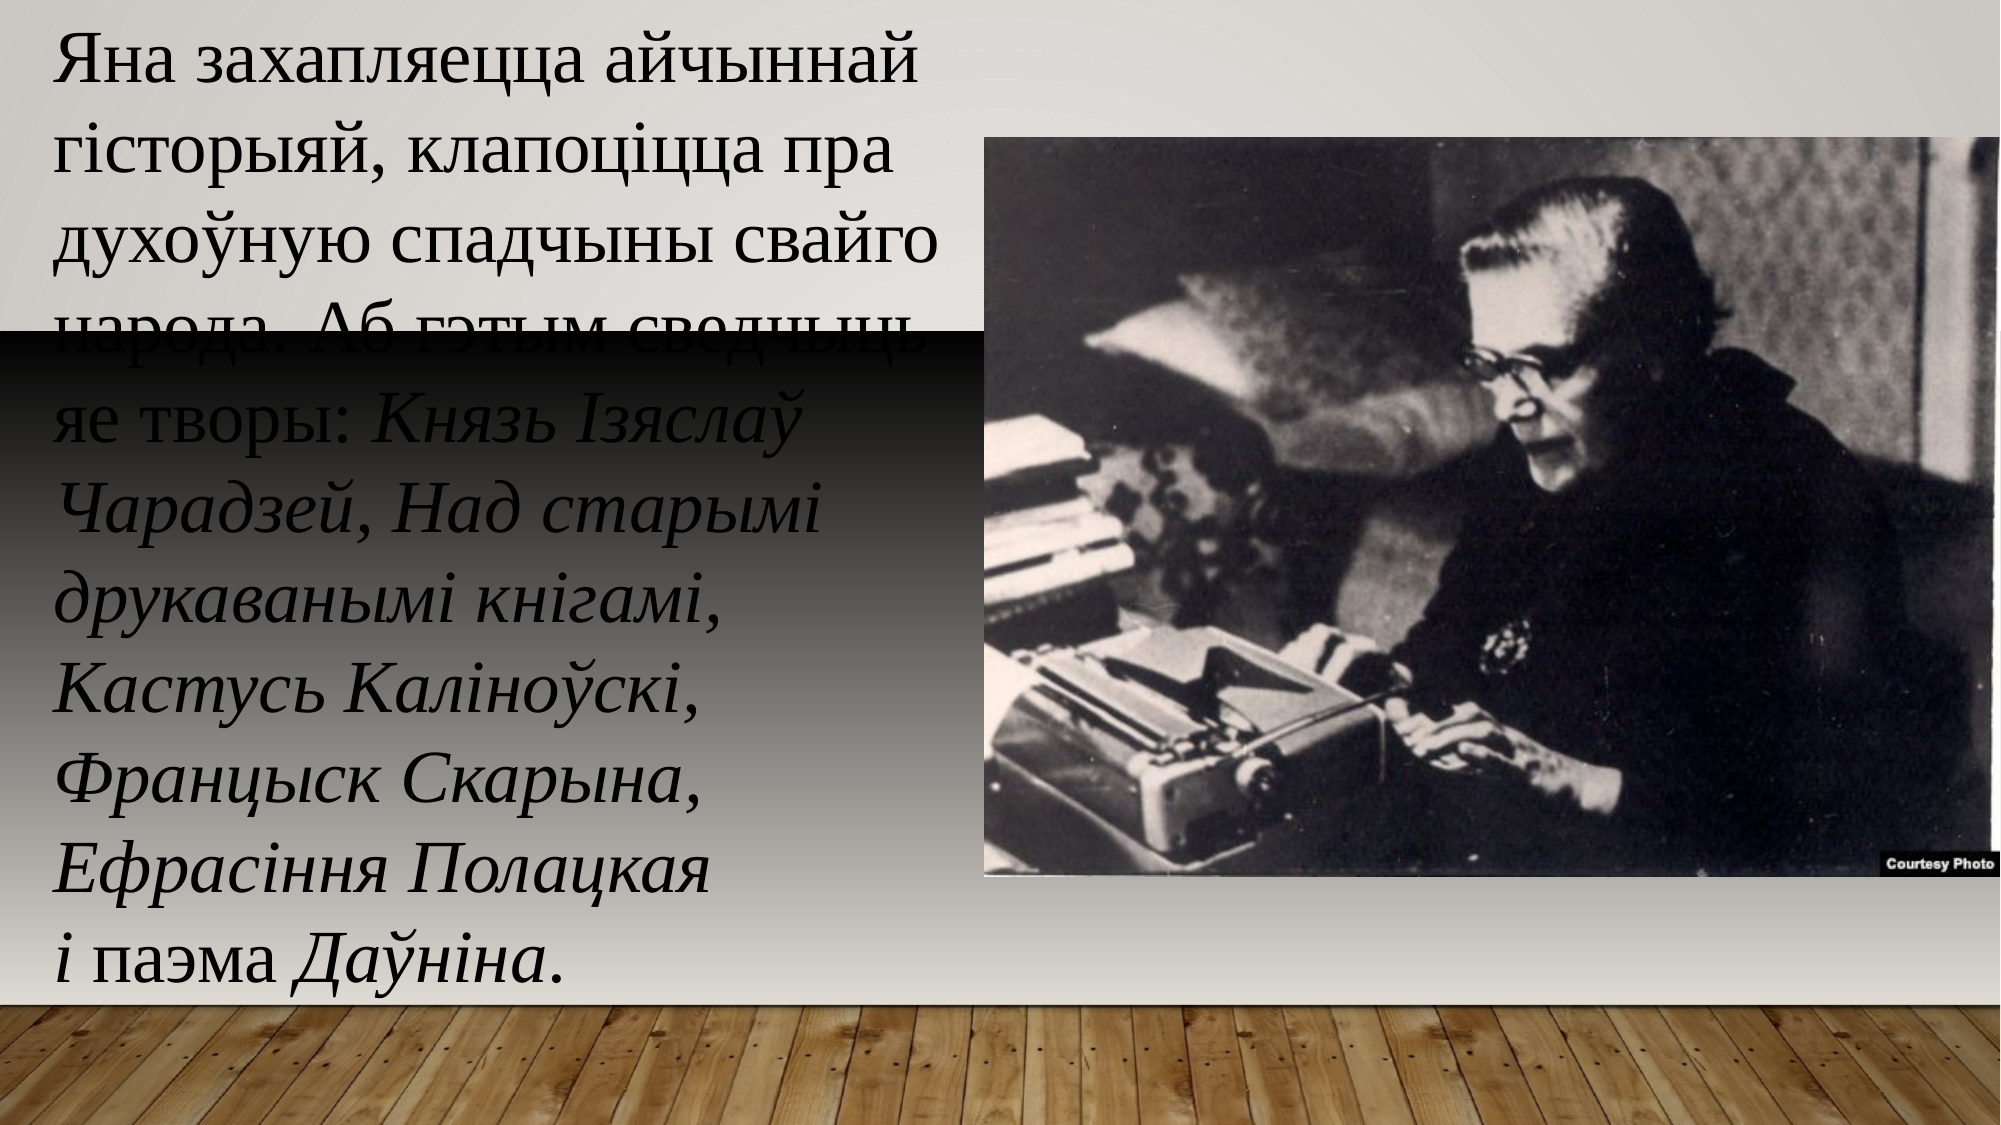

Яна захапляецца айчыннай гісторыяй, клапоціцца пра духоўную спадчыны свайго народа. Аб гэтым сведчыць яе творы: Князь Ізяслаў Чарадзей, Над старымі друкаванымі кнігамі, Кастусь Каліноўскі, Францыск Скарына, Ефрасіння Полацкая
і паэма Даўніна.